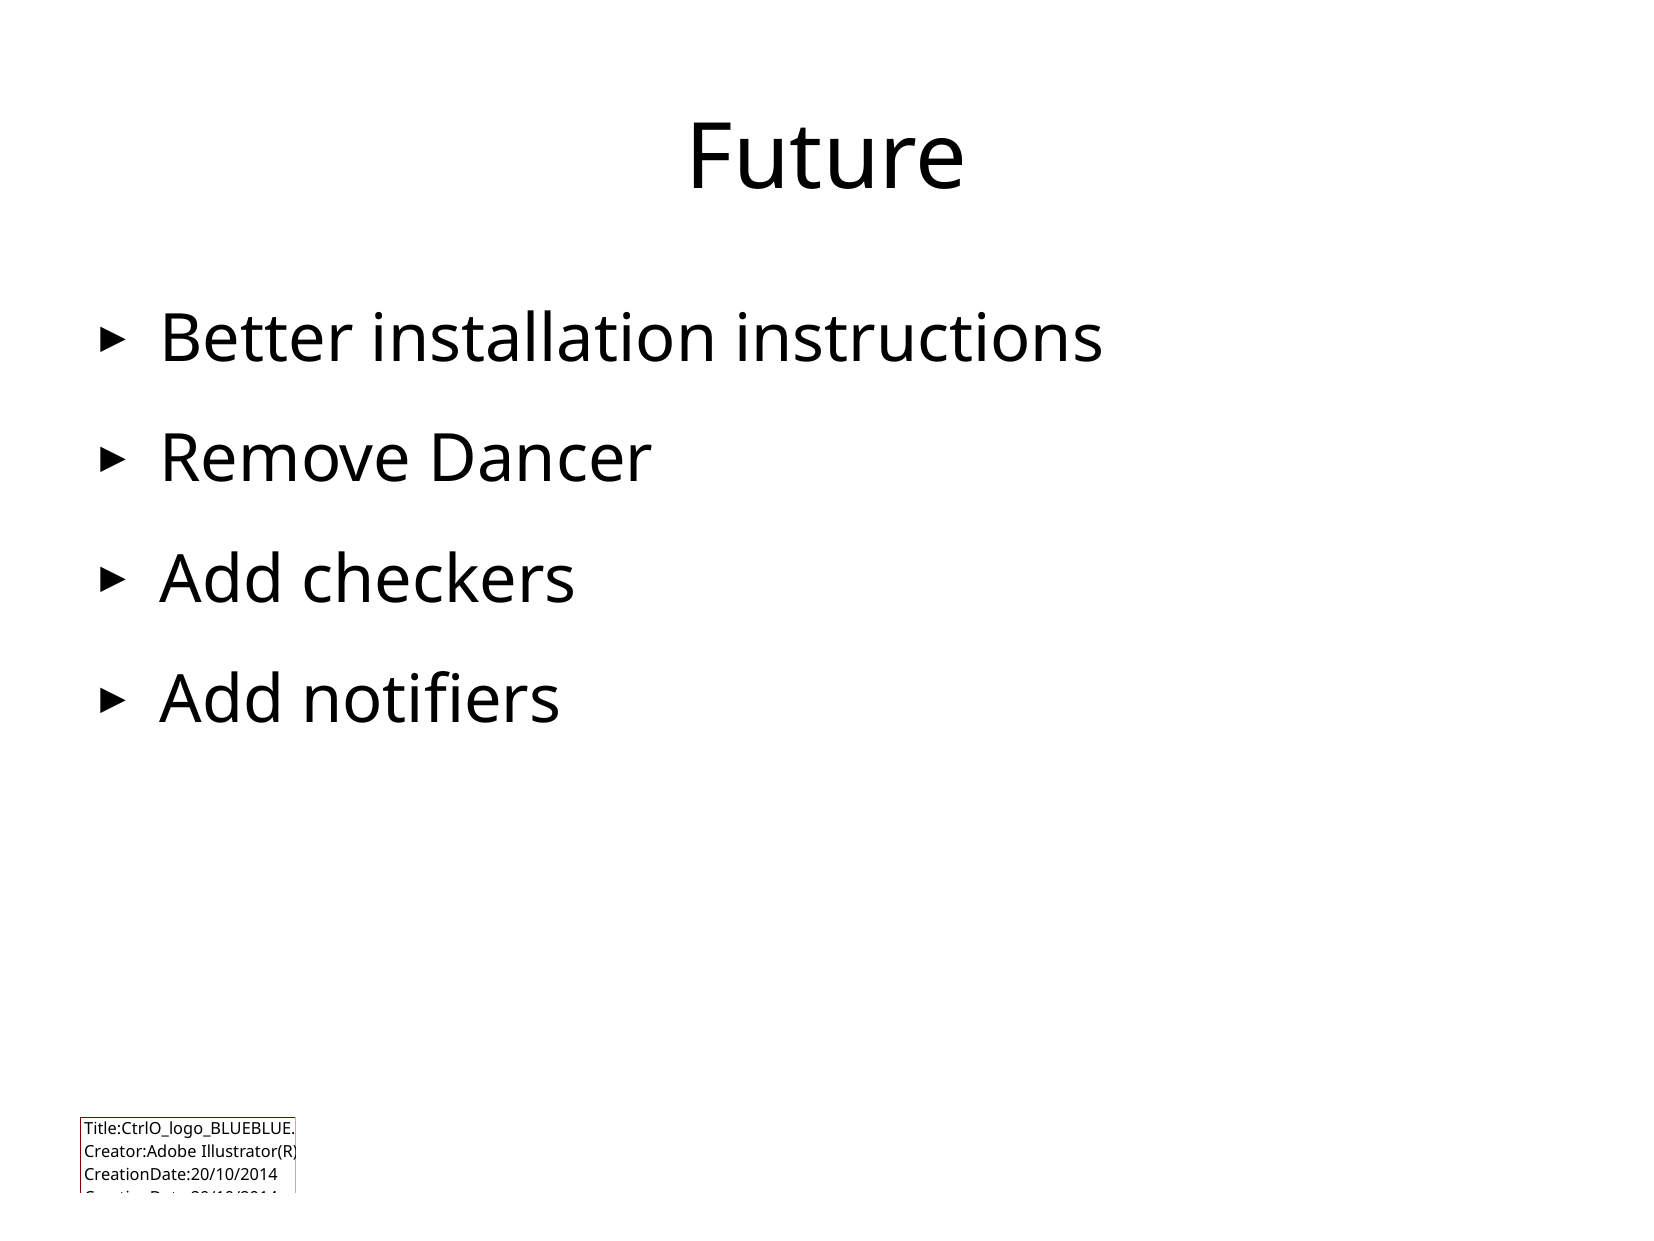

# Future
Better installation instructions
Remove Dancer
Add checkers
Add notifiers